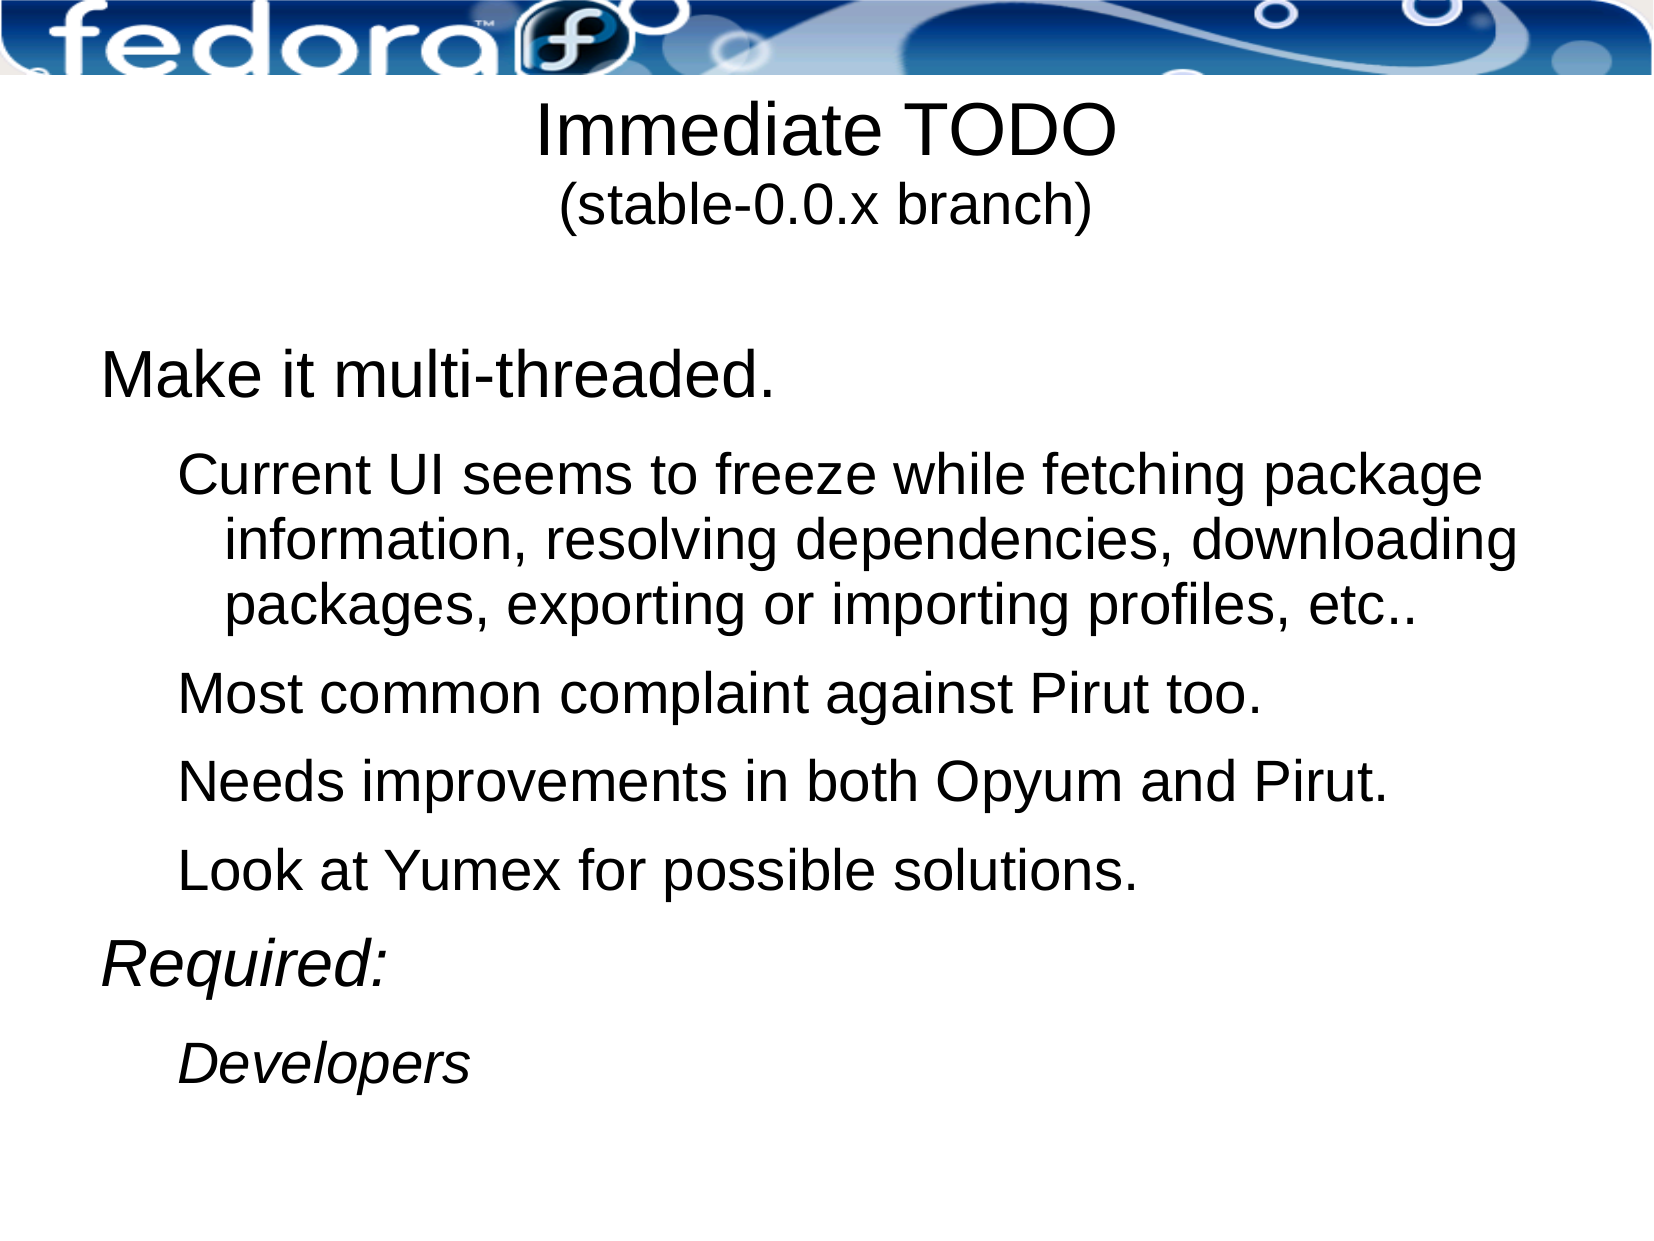

# Immediate TODO (stable-0.0.x branch)
Make it multi-threaded.
Current UI seems to freeze while fetching package information, resolving dependencies, downloading packages, exporting or importing profiles, etc..
Most common complaint against Pirut too.
Needs improvements in both Opyum and Pirut.
Look at Yumex for possible solutions.
Required:
Developers